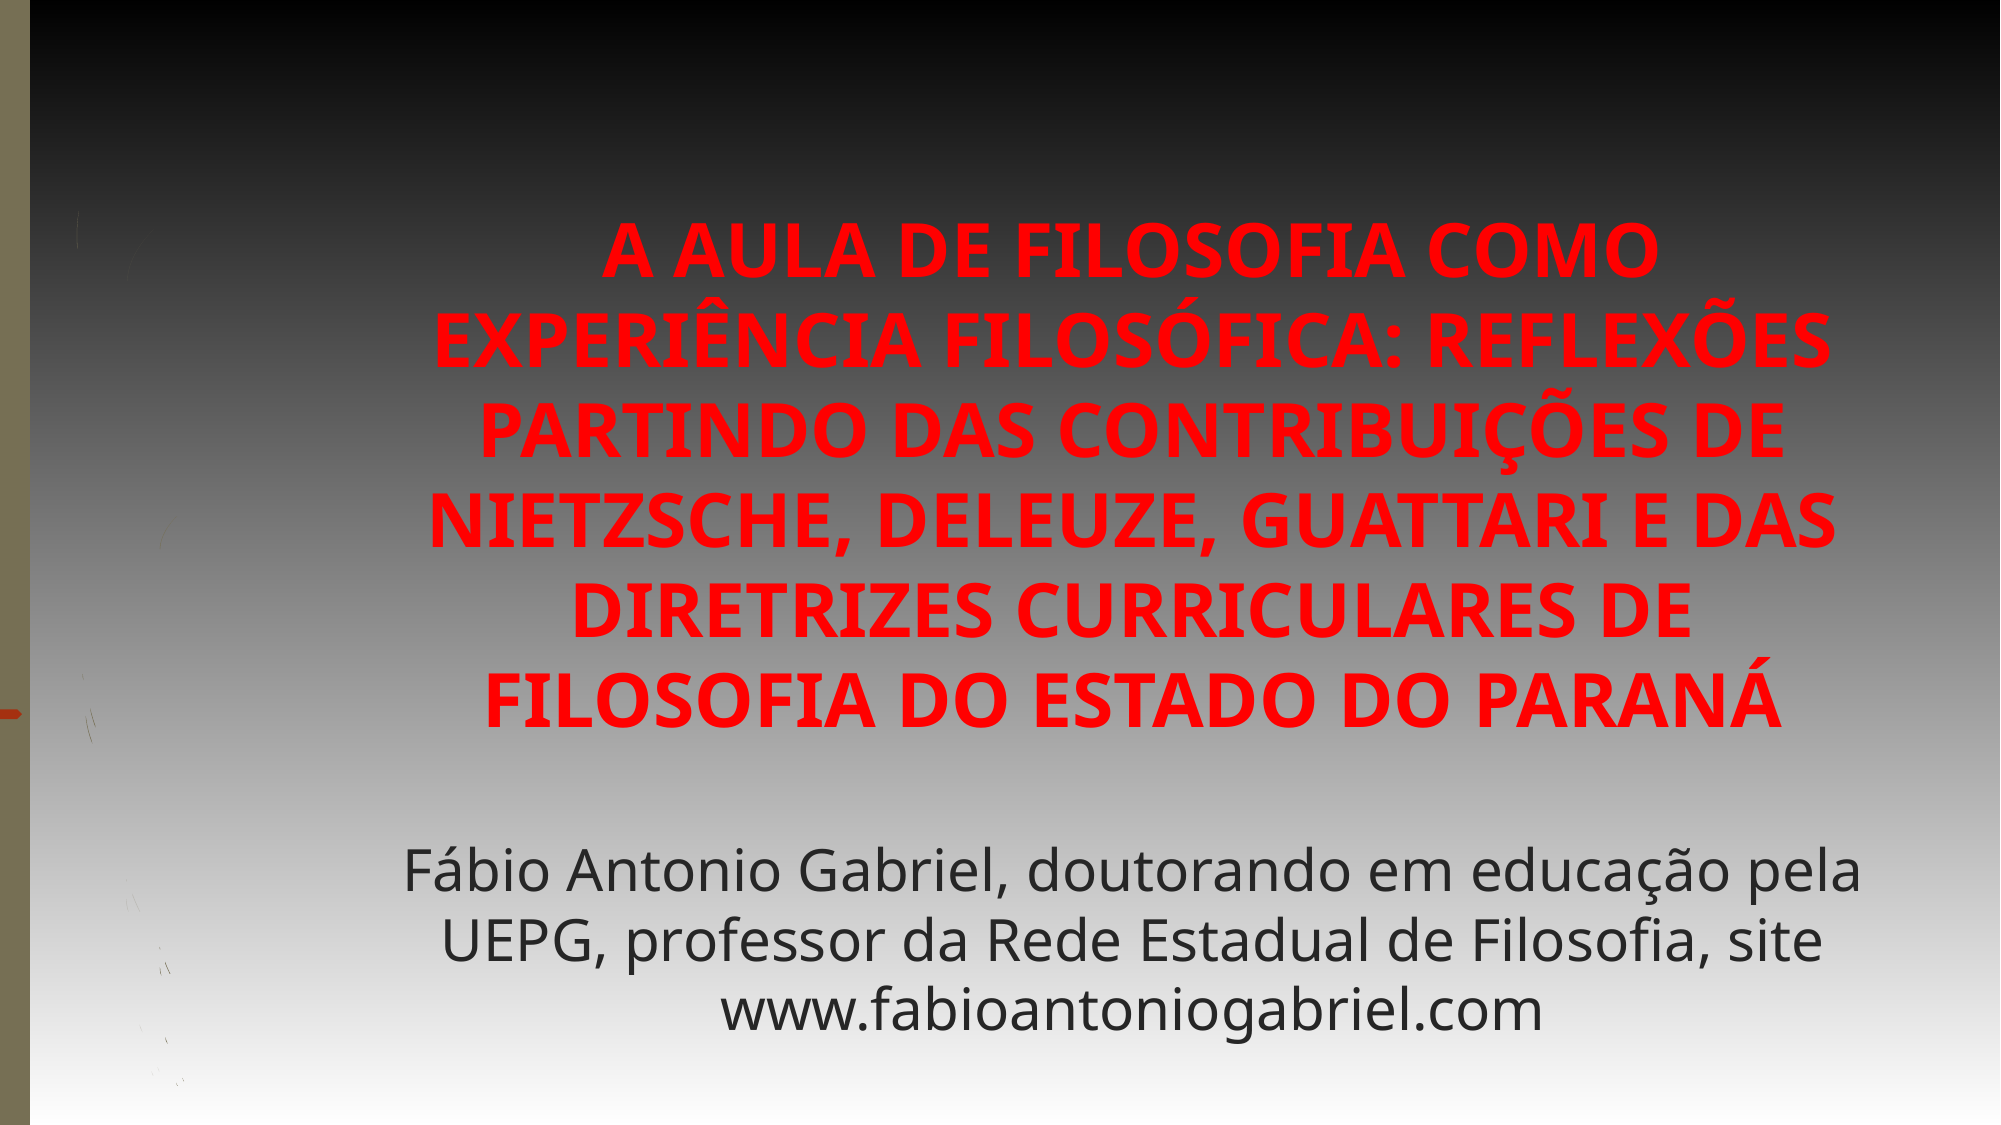

# A AULA DE FILOSOFIA COMO EXPERIÊNCIA FILOSÓFICA: REFLEXÕES PARTINDO DAS CONTRIBUIÇÕES DE NIETZSCHE, DELEUZE, GUATTARI E DAS DIRETRIZES CURRICULARES DE FILOSOFIA DO ESTADO DO PARANÁ Fábio Antonio Gabriel, doutorando em educação pela UEPG, professor da Rede Estadual de Filosofia, site www.fabioantoniogabriel.com